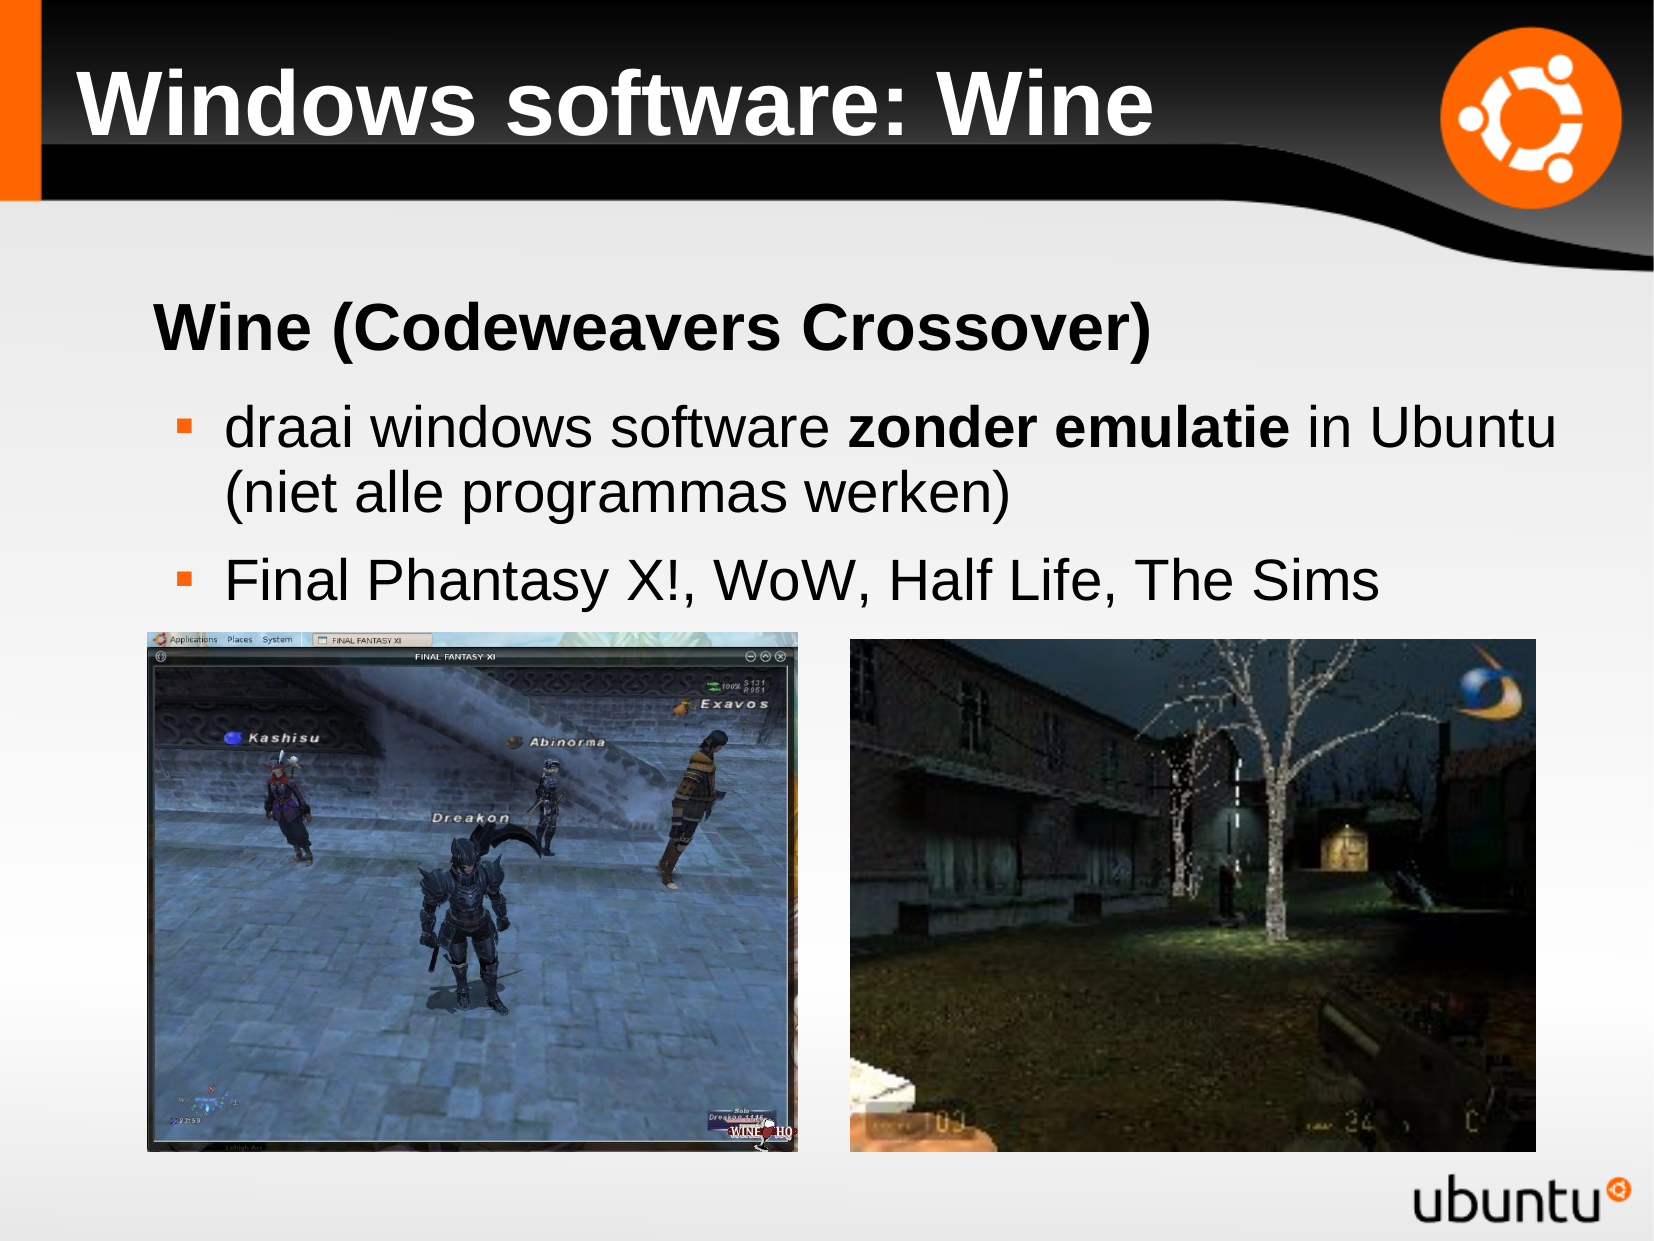

# Windows software: Wine
Wine (Codeweavers Crossover)
draai windows software zonder emulatie in Ubuntu (niet alle programmas werken)
Final Phantasy X!, WoW, Half Life, The Sims